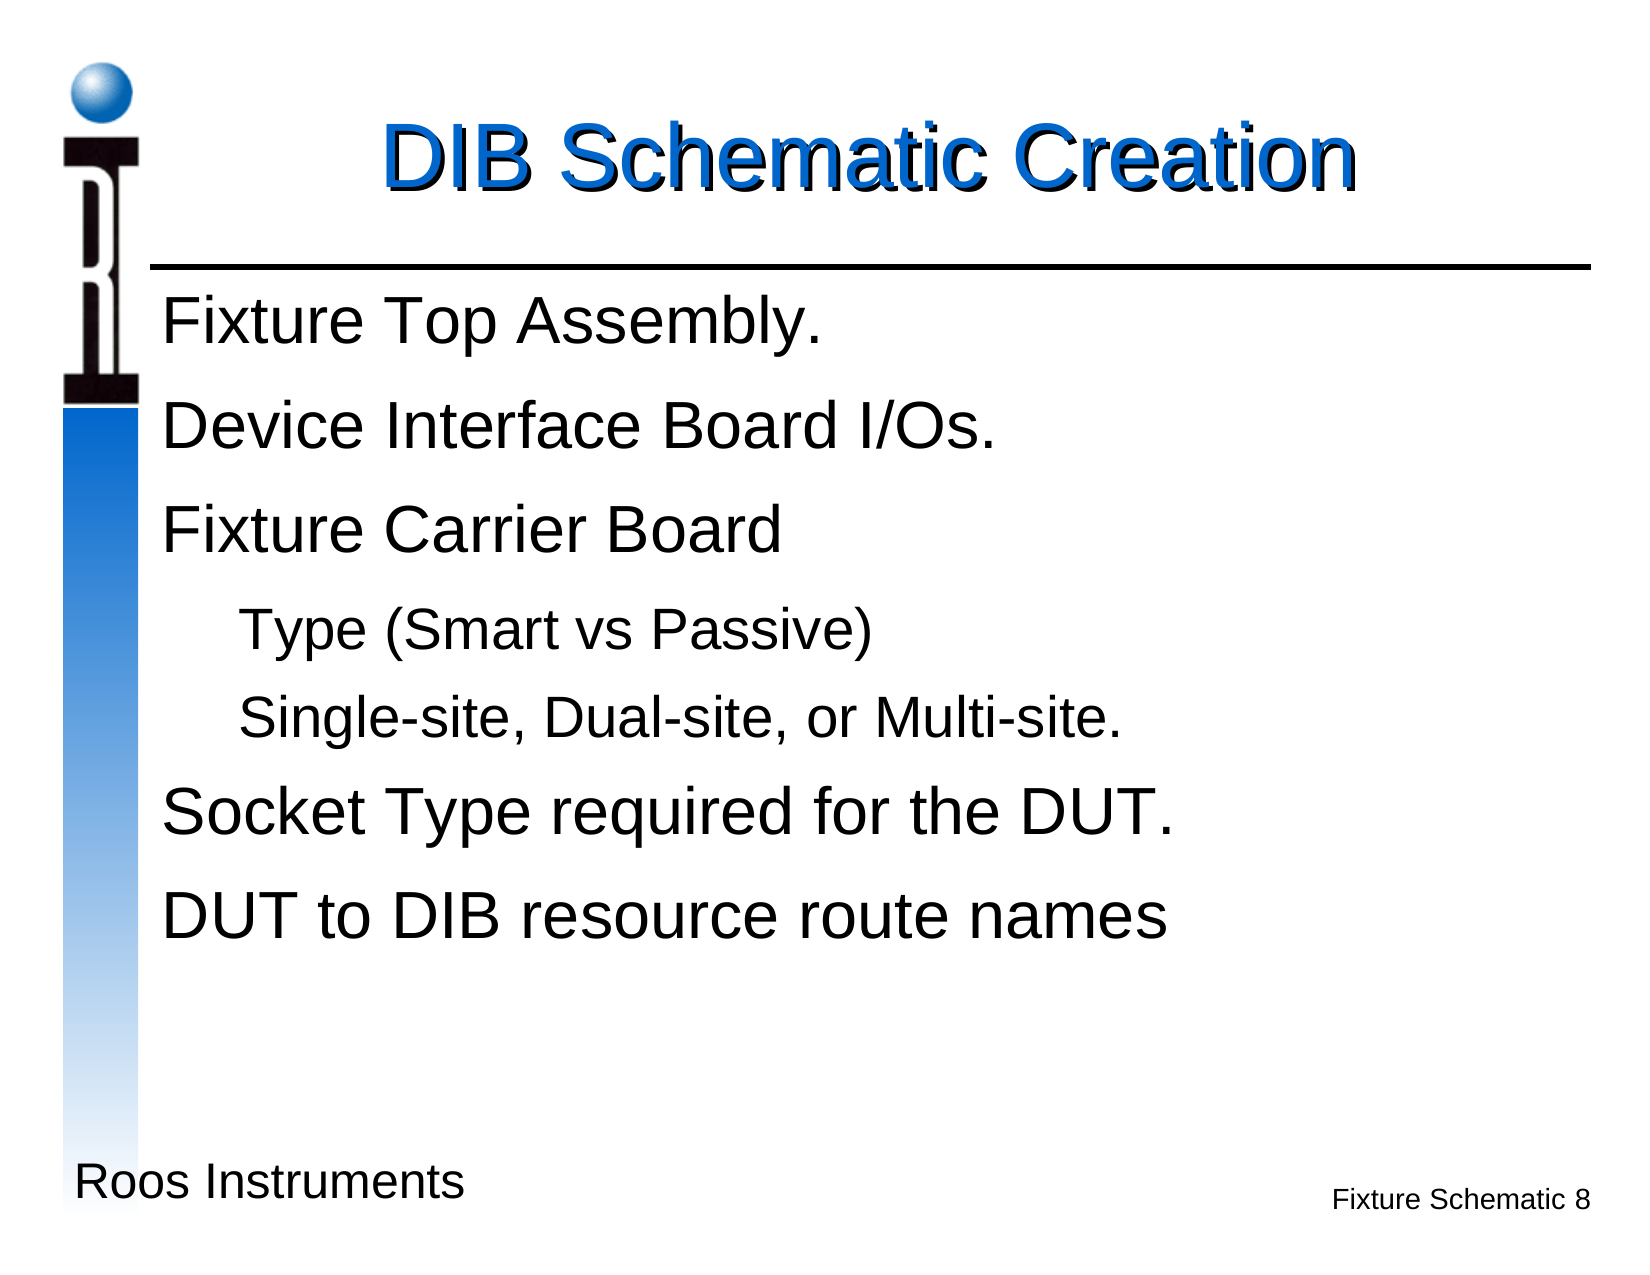

# DIB Schematic Creation
Fixture Top Assembly.
Device Interface Board I/Os.
Fixture Carrier Board
Type (Smart vs Passive)
Single-site, Dual-site, or Multi-site.
Socket Type required for the DUT.
DUT to DIB resource route names
8